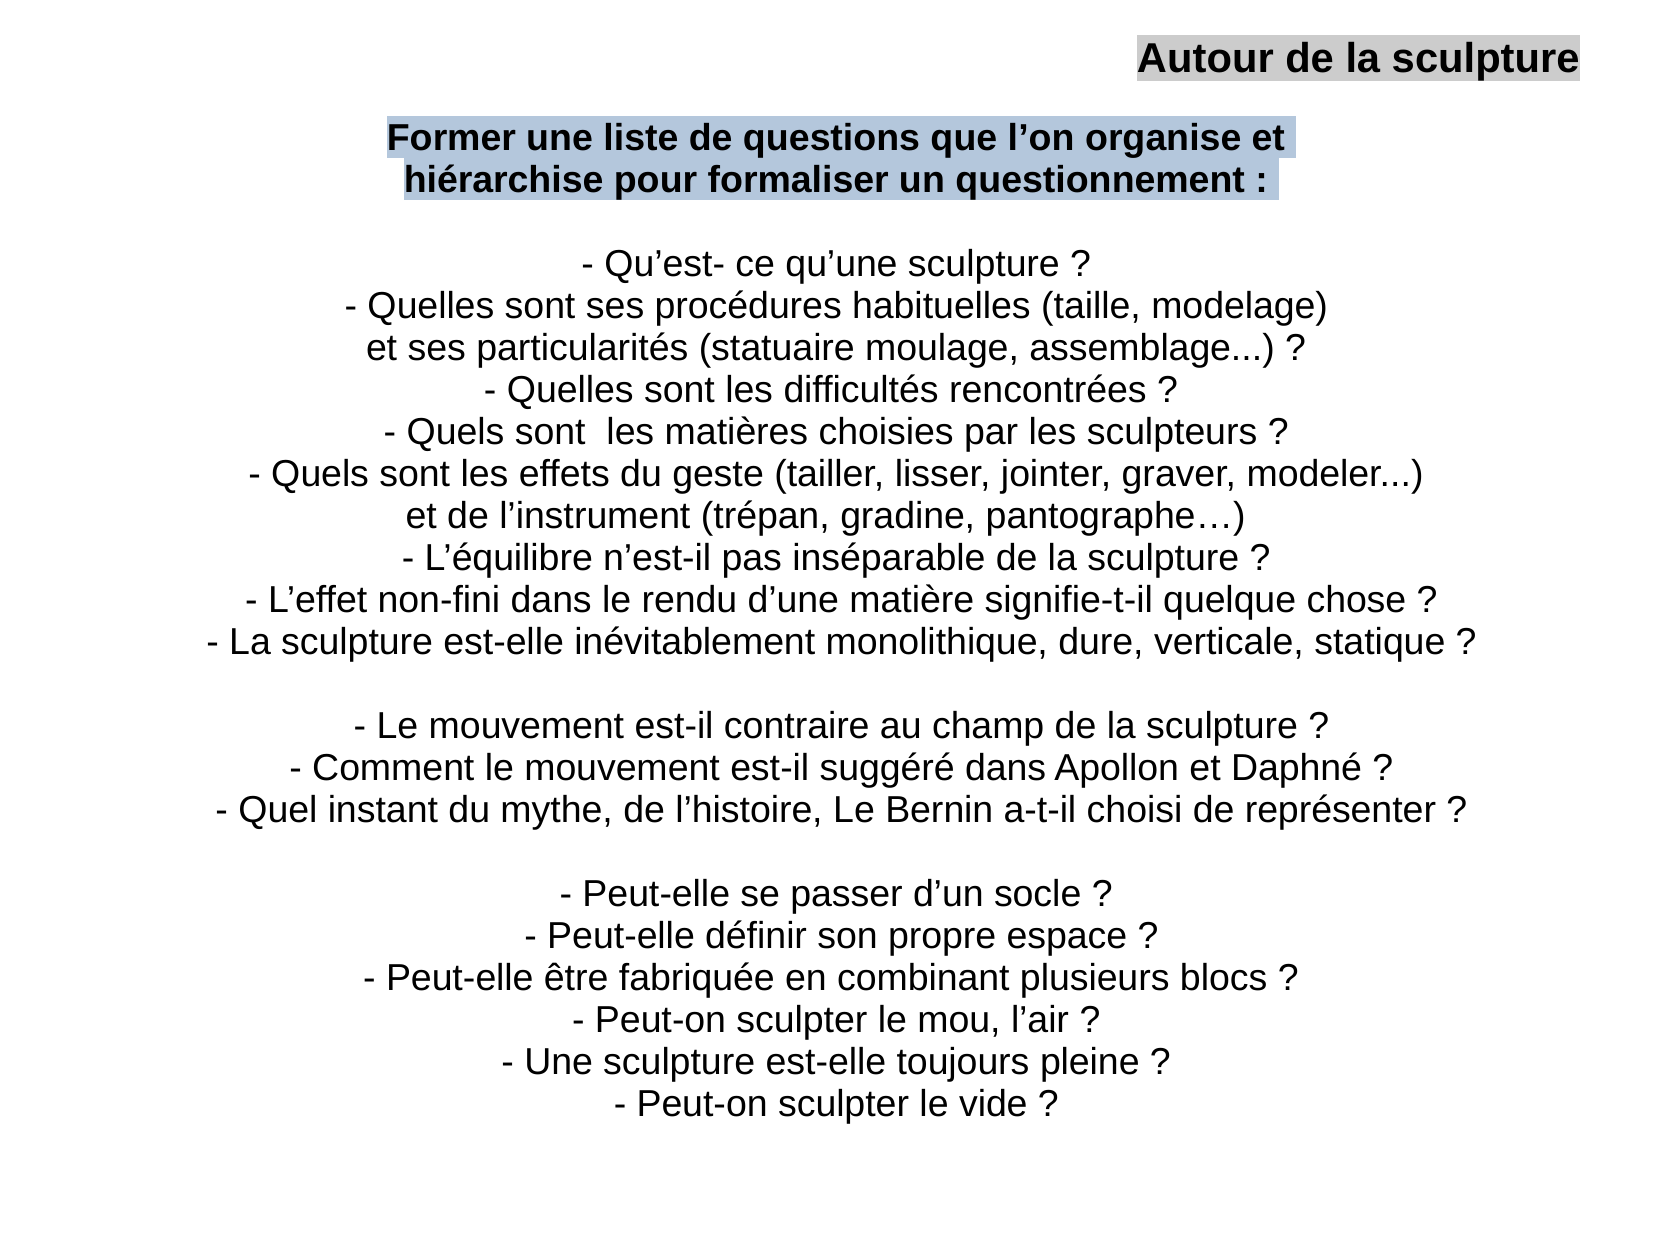

Autour de la sculpture
# Former une liste de questions que l’on organise et hiérarchise pour formaliser un questionnement : - Qu’est- ce qu’une sculpture ? - Quelles sont ses procédures habituelles (taille, modelage) et ses particularités (statuaire moulage, assemblage...) ? - Quelles sont les difficultés rencontrées ? - Quels sont les matières choisies par les sculpteurs ? - Quels sont les effets du geste (tailler, lisser, jointer, graver, modeler...) et de l’instrument (trépan, gradine, pantographe…) - L’équilibre n’est-il pas inséparable de la sculpture ? - L’effet non-fini dans le rendu d’une matière signifie-t-il quelque chose ? - La sculpture est-elle inévitablement monolithique, dure, verticale, statique ? - Le mouvement est-il contraire au champ de la sculpture ? - Comment le mouvement est-il suggéré dans Apollon et Daphné ? - Quel instant du mythe, de l’histoire, Le Bernin a-t-il choisi de représenter ? - Peut-elle se passer d’un socle ? - Peut-elle définir son propre espace ? - Peut-elle être fabriquée en combinant plusieurs blocs ? - Peut-on sculpter le mou, l’air ? - Une sculpture est-elle toujours pleine ? - Peut-on sculpter le vide ?